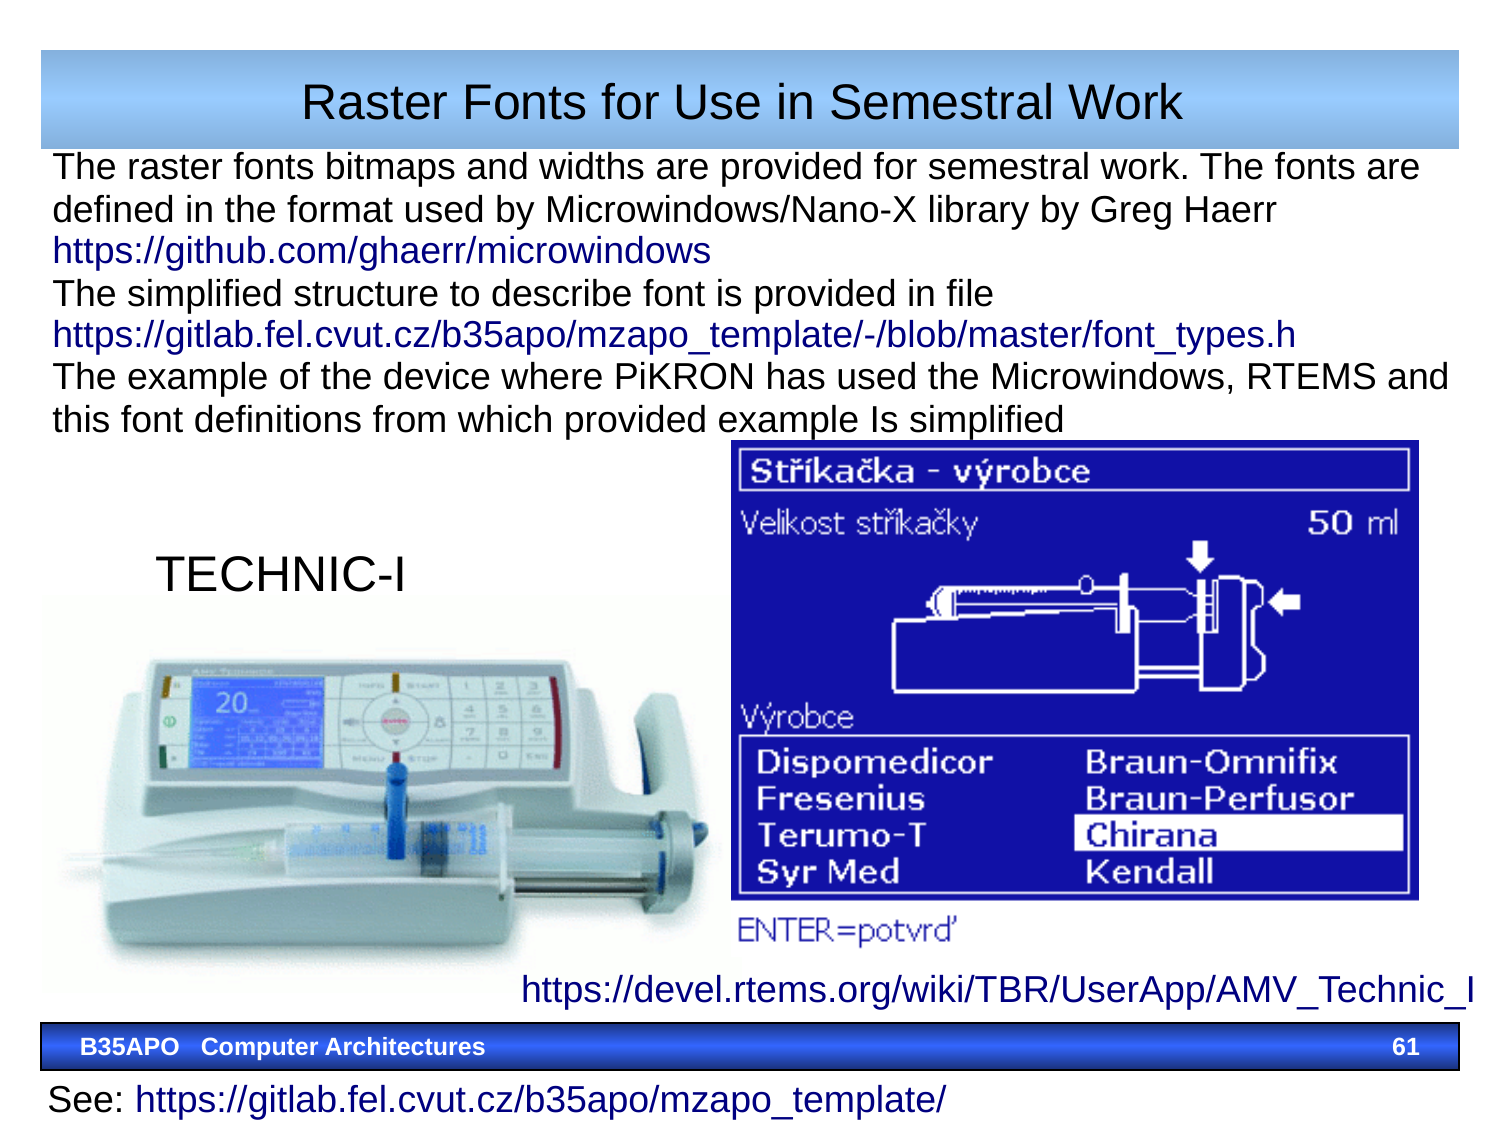

# Raster Fonts for Use in Semestral Work
The raster fonts bitmaps and widths are provided for semestral work. The fonts are defined in the format used by Microwindows/Nano-X library by Greg Haerr
https://github.com/ghaerr/microwindows
The simplified structure to describe font is provided in file
https://gitlab.fel.cvut.cz/b35apo/mzapo_template/-/blob/master/font_types.h
The example of the device where PiKRON has used the Microwindows, RTEMS and this font definitions from which provided example Is simplified
TECHNIC-I
https://devel.rtems.org/wiki/TBR/UserApp/AMV_Technic_I
B35APO Computer Architectures
See: https://gitlab.fel.cvut.cz/b35apo/mzapo_template/